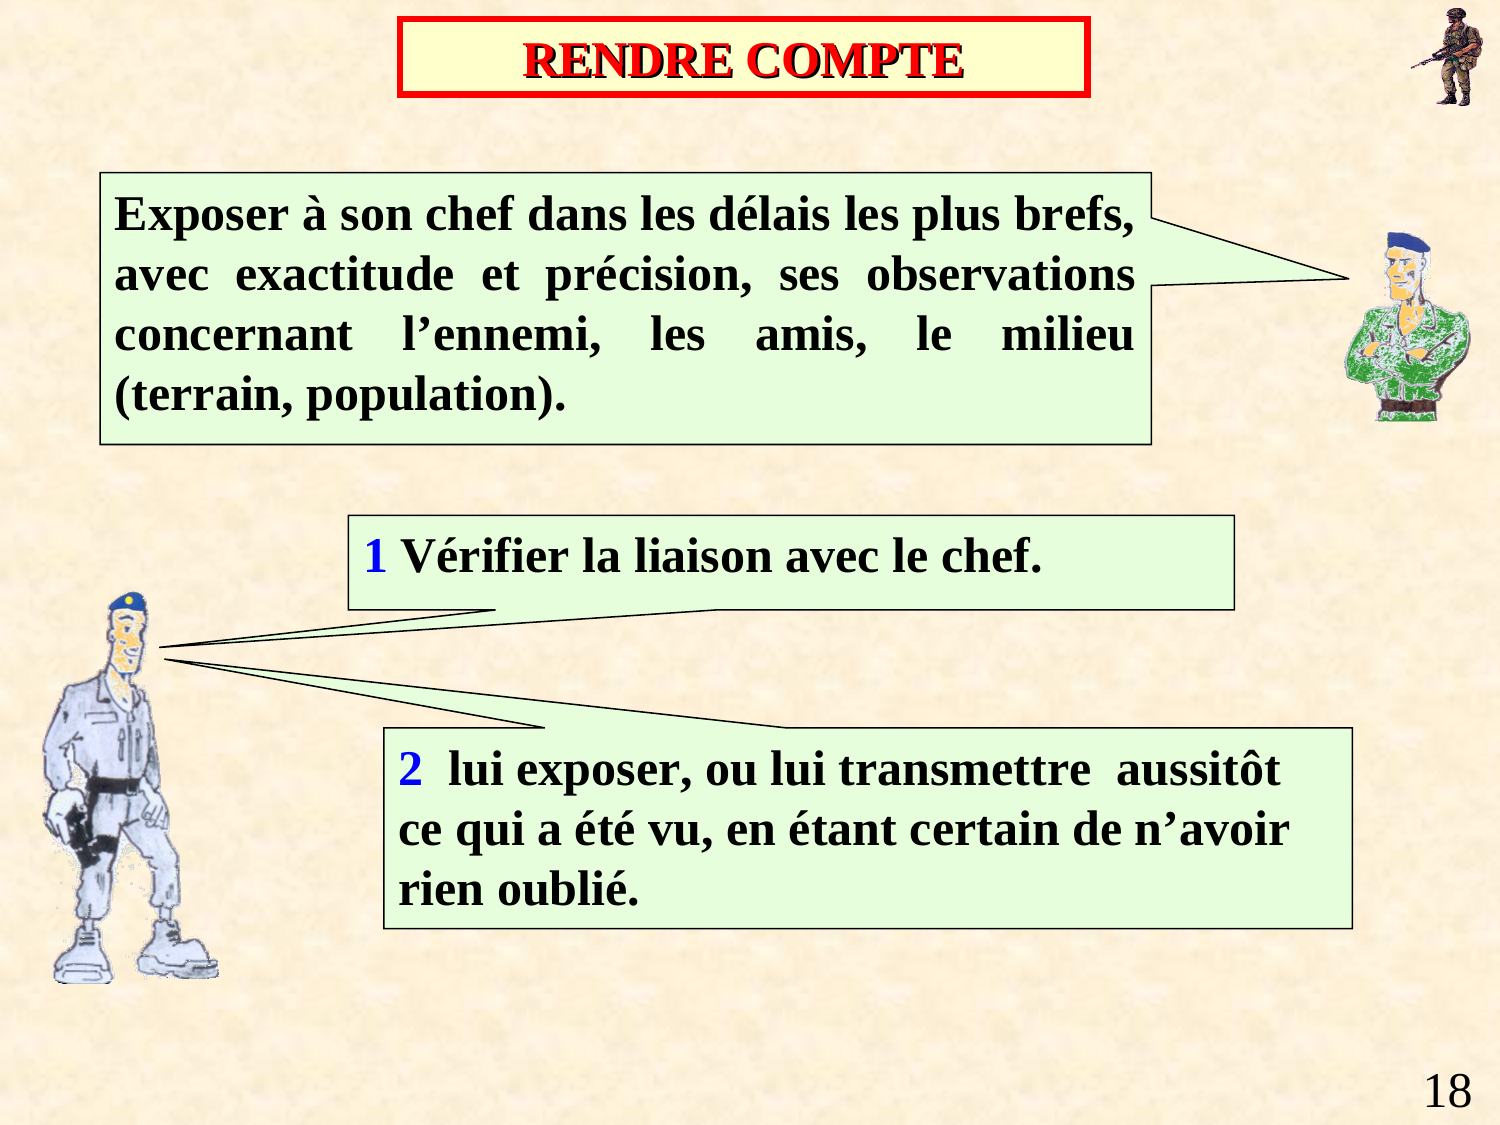

RENDRE COMPTE
Exposer à son chef dans les délais les plus brefs, avec exactitude et précision, ses observations concernant l’ennemi, les amis, le milieu (terrain, population).
1 Vérifier la liaison avec le chef.
2 lui exposer, ou lui transmettre aussitôt ce qui a été vu, en étant certain de n’avoir rien oublié.
18